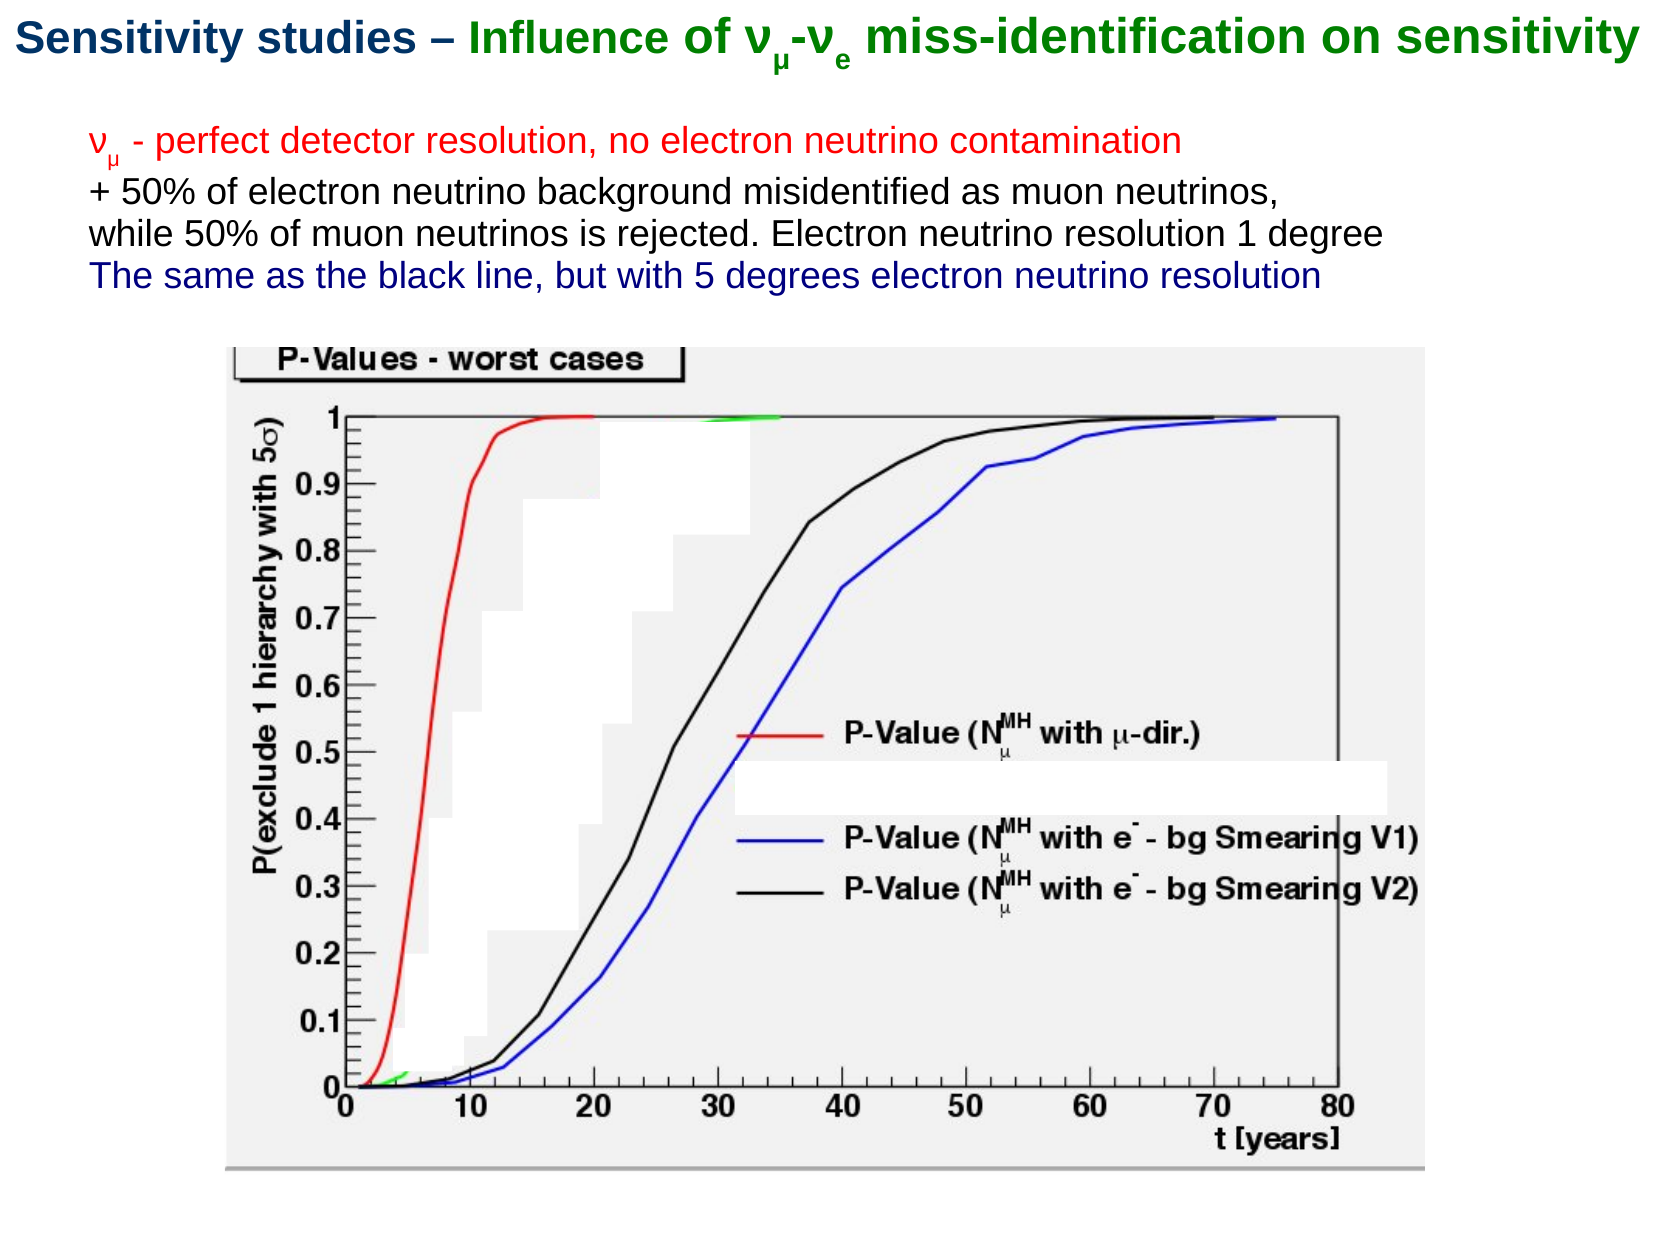

# Sensitivity studies – Influence of νμ-νe miss-identification on sensitivity
νμ - perfect detector resolution, no electron neutrino contamination
+ 50% of electron neutrino background misidentified as muon neutrinos,
while 50% of muon neutrinos is rejected. Electron neutrino resolution 1 degree
The same as the black line, but with 5 degrees electron neutrino resolution